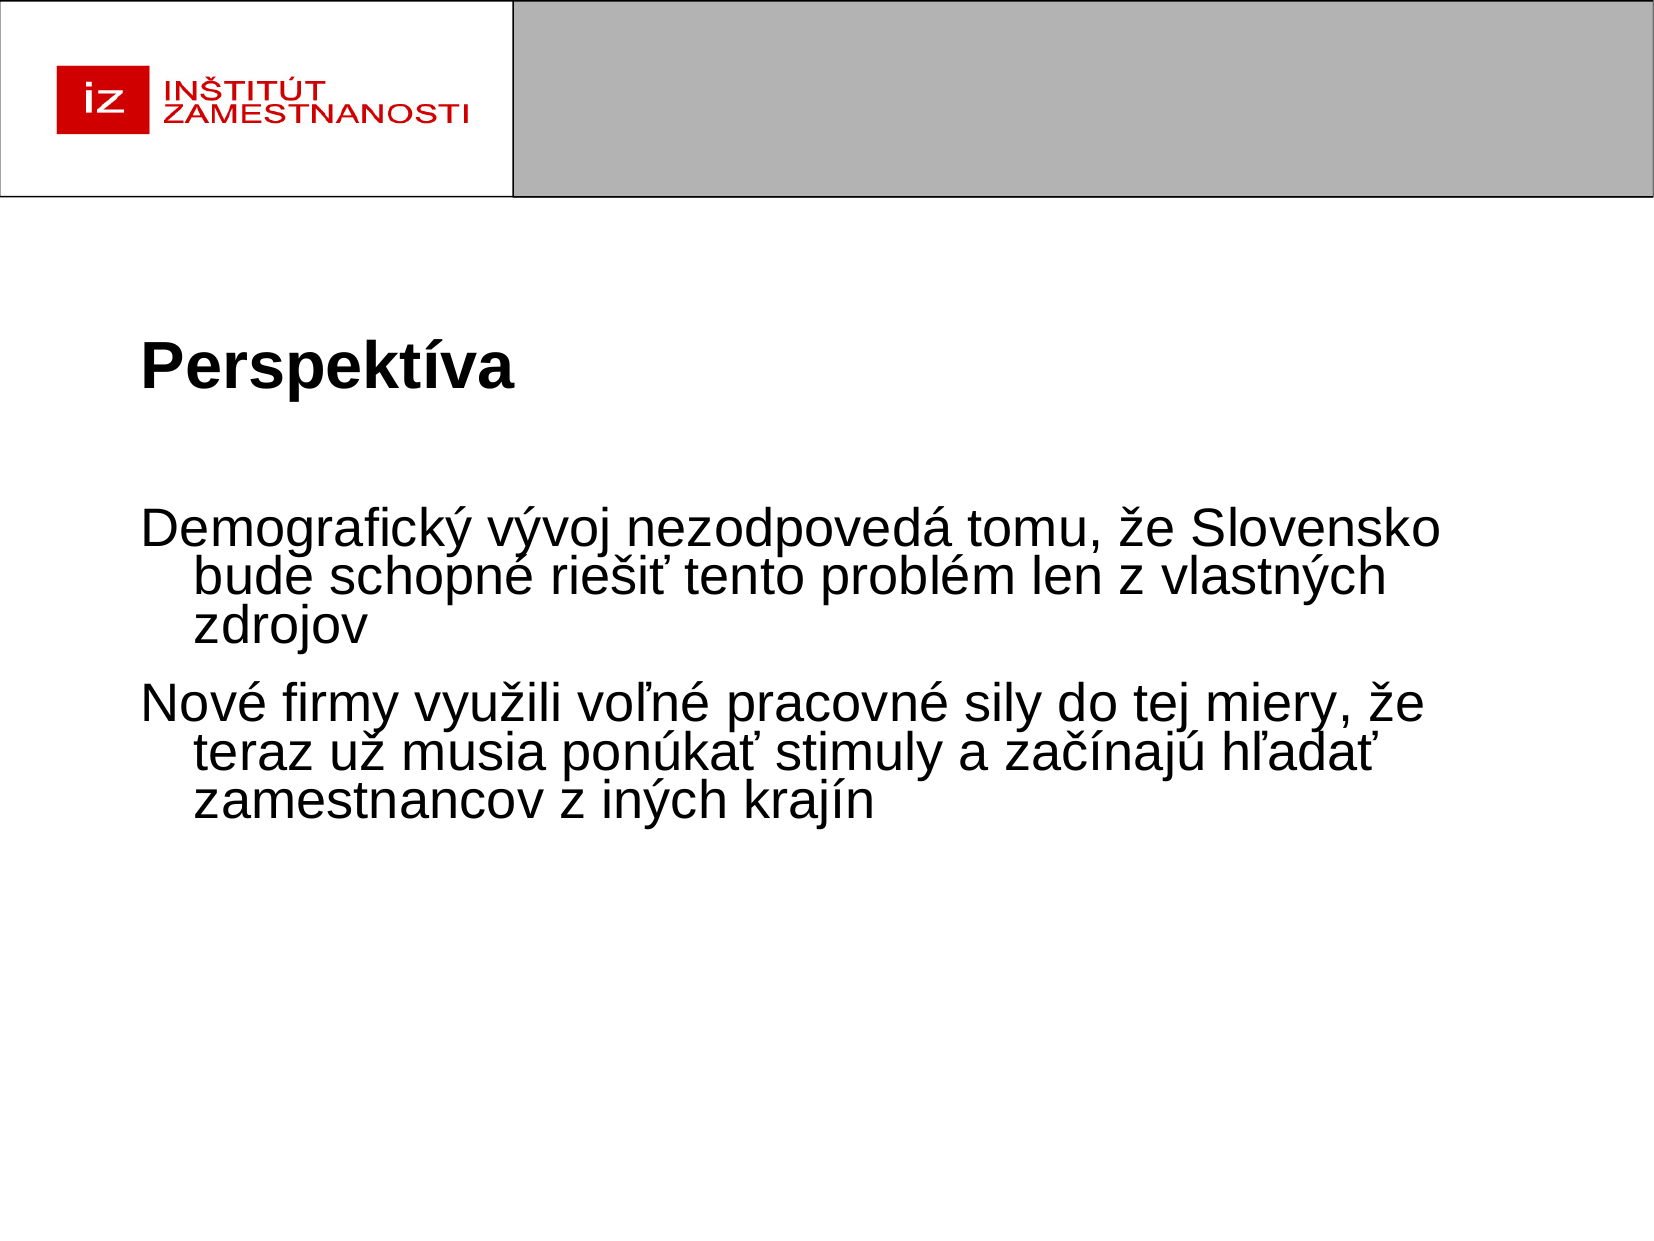

# Perspektíva
Demografický vývoj nezodpovedá tomu, že Slovensko bude schopné riešiť tento problém len z vlastných zdrojov
Nové firmy využili voľné pracovné sily do tej miery, že teraz už musia ponúkať stimuly a začínajú hľadať zamestnancov z iných krajín